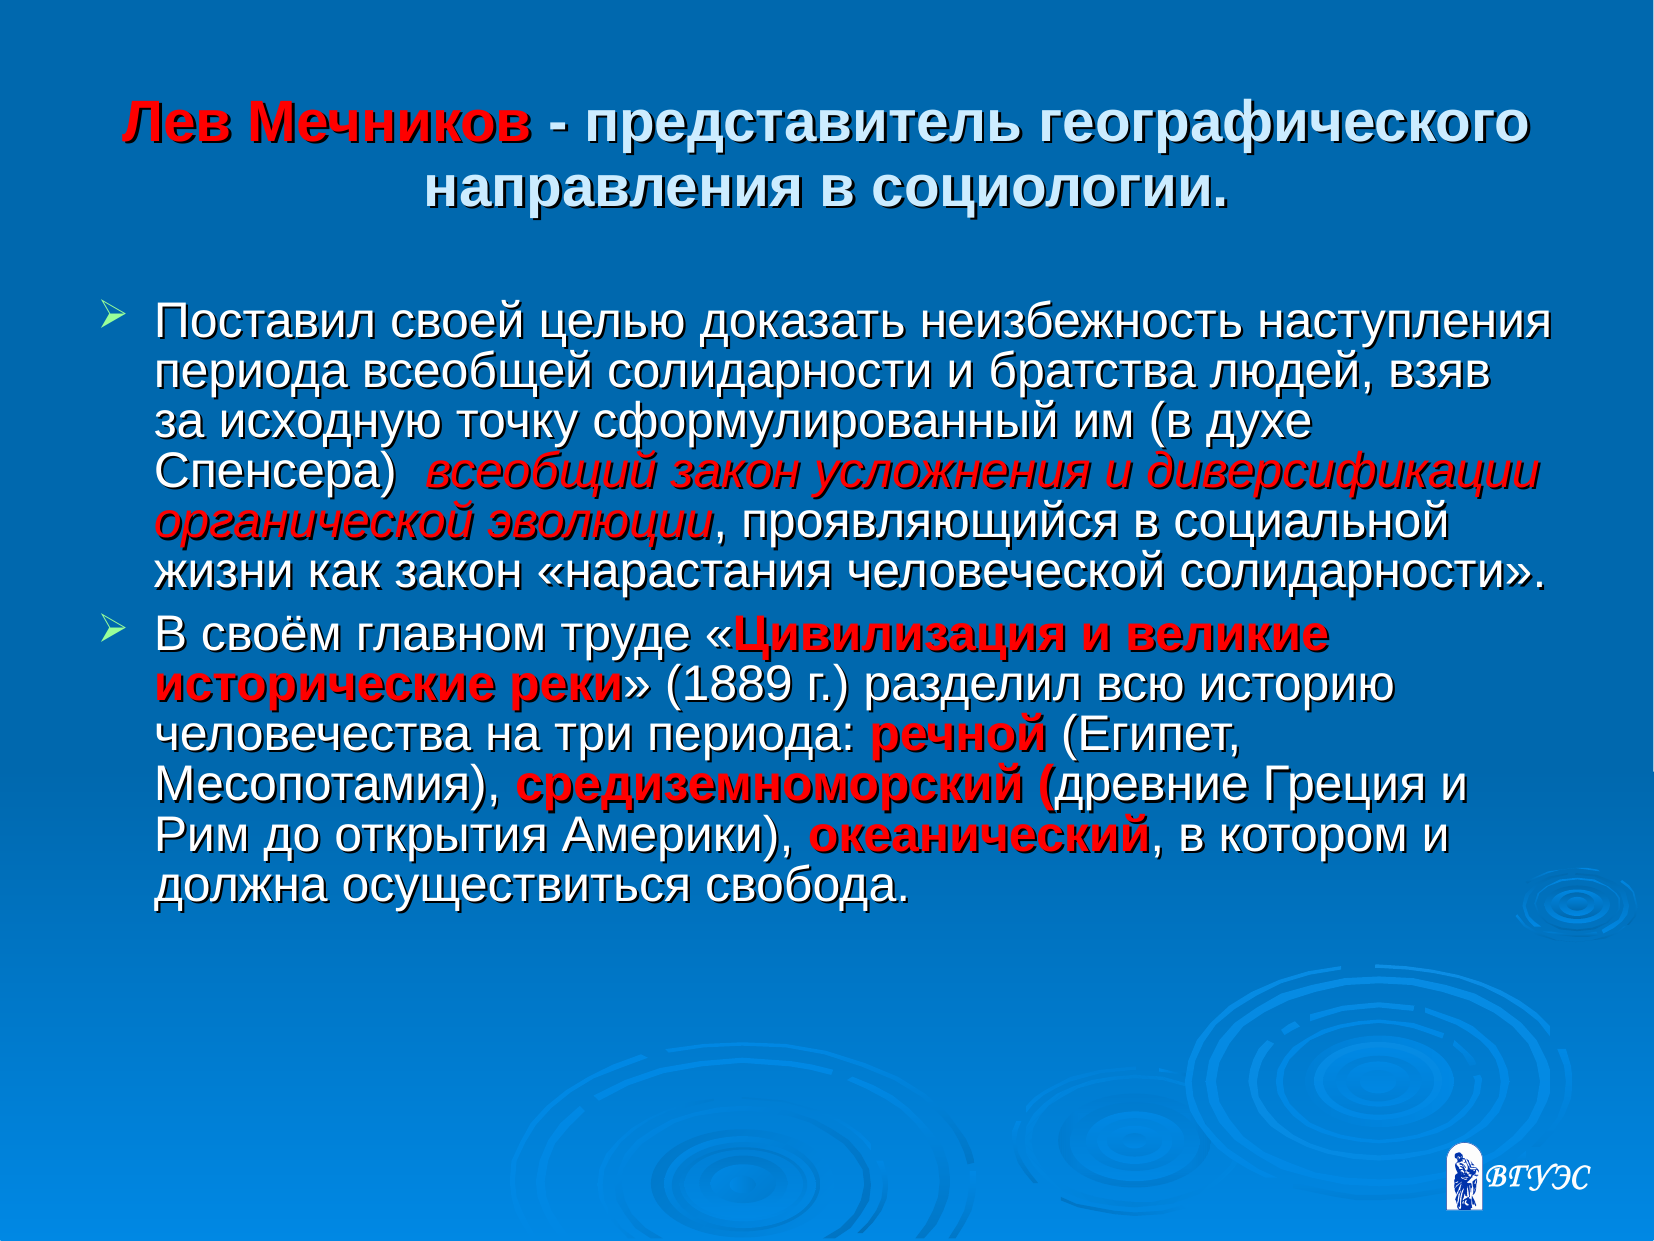

# Лев Мечников - представитель географического направления в социологии.
Поставил своей целью доказать неизбежность наступления периода всеобщей солидарности и братства людей, взяв за исходную точку сформулированный им (в духе Спенсера) всеобщий закон усложнения и диверсификации органической эволюции, проявляющийся в социальной жизни как закон «нарастания человеческой солидарности».
В своём главном труде «Цивилизация и великие исторические реки» (1889 г.) разделил всю историю человечества на три периода: речной (Египет, Месопотамия), средиземноморский (древние Греция и Рим до открытия Америки), океанический, в котором и должна осуществиться свобода.